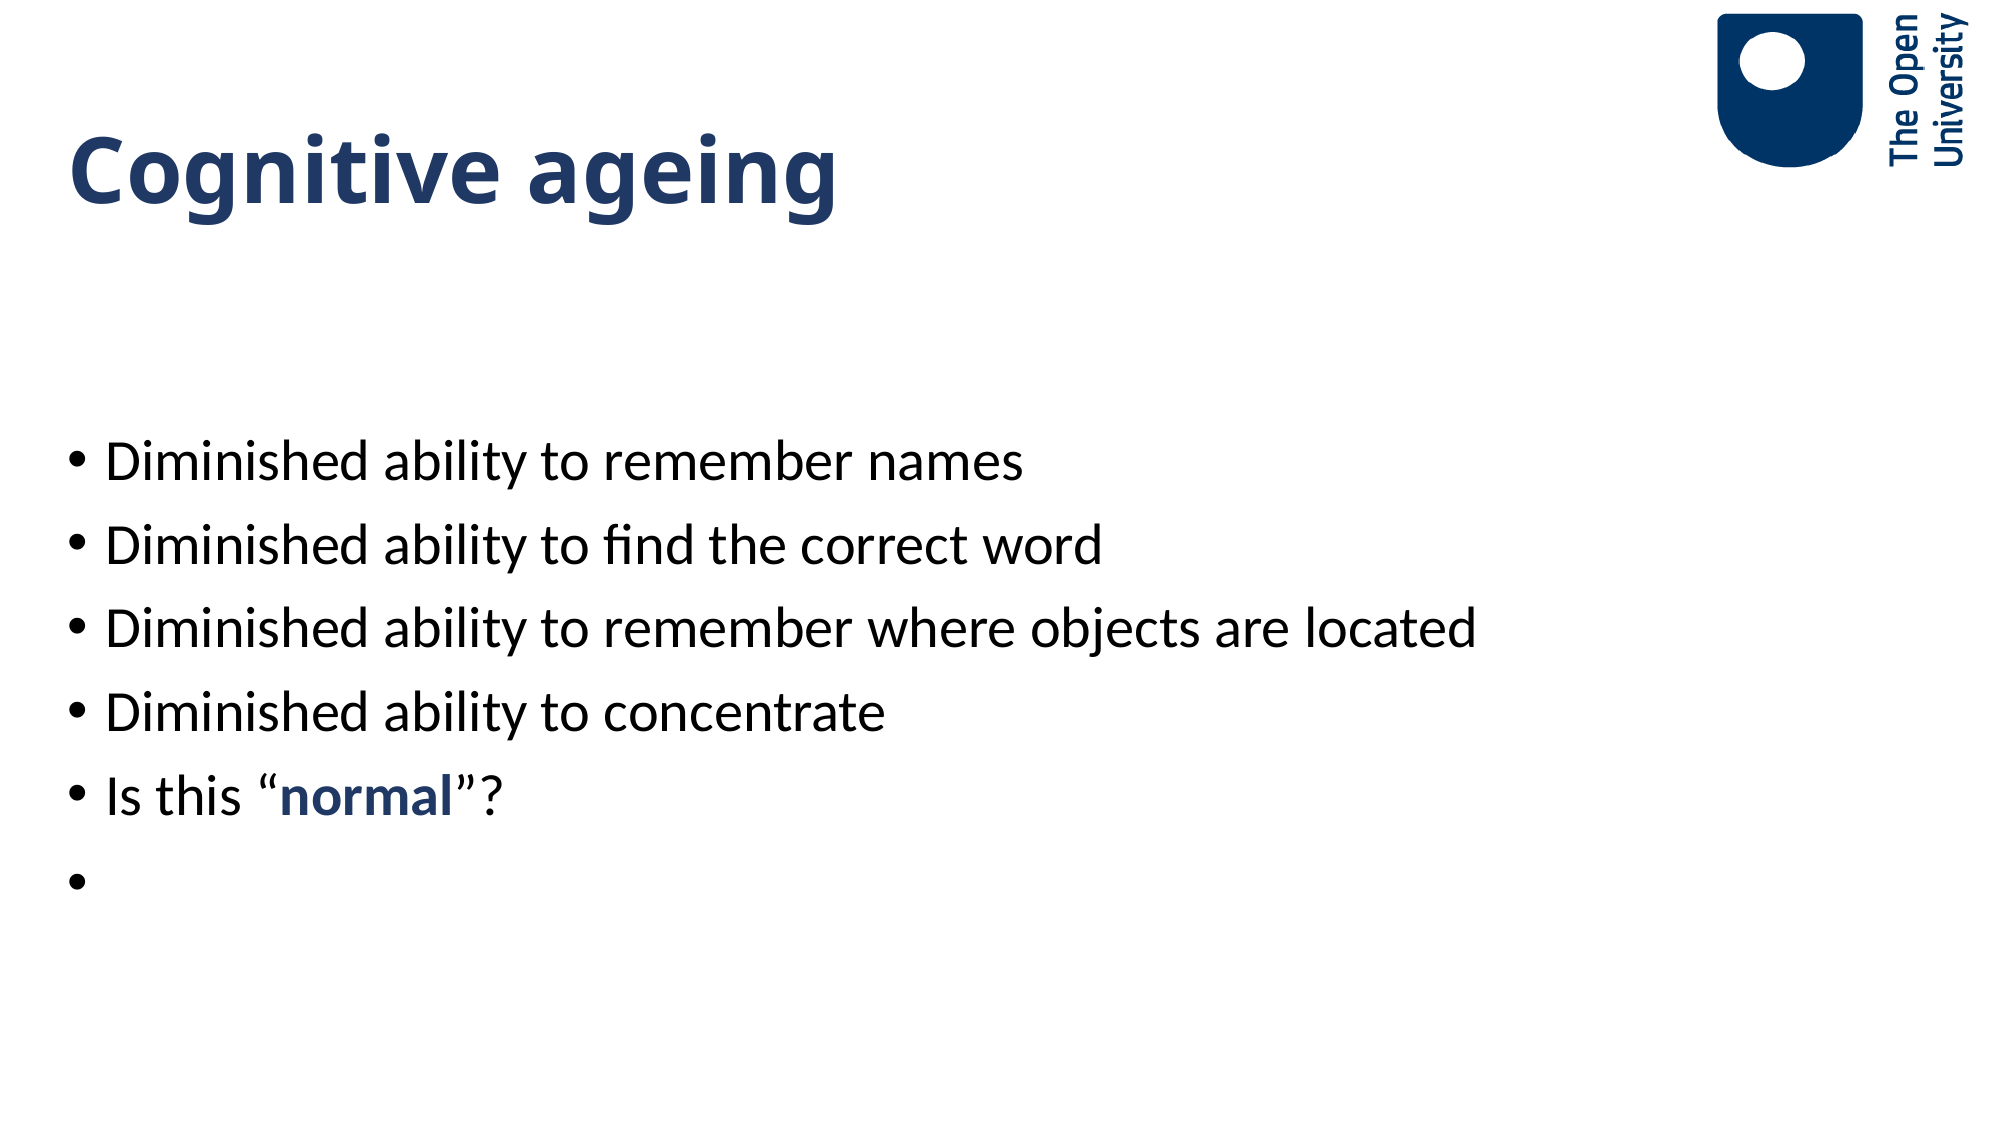

# Cognitive ageing
Diminished ability to remember names
Diminished ability to find the correct word
Diminished ability to remember where objects are located
Diminished ability to concentrate
Is this “normal”?